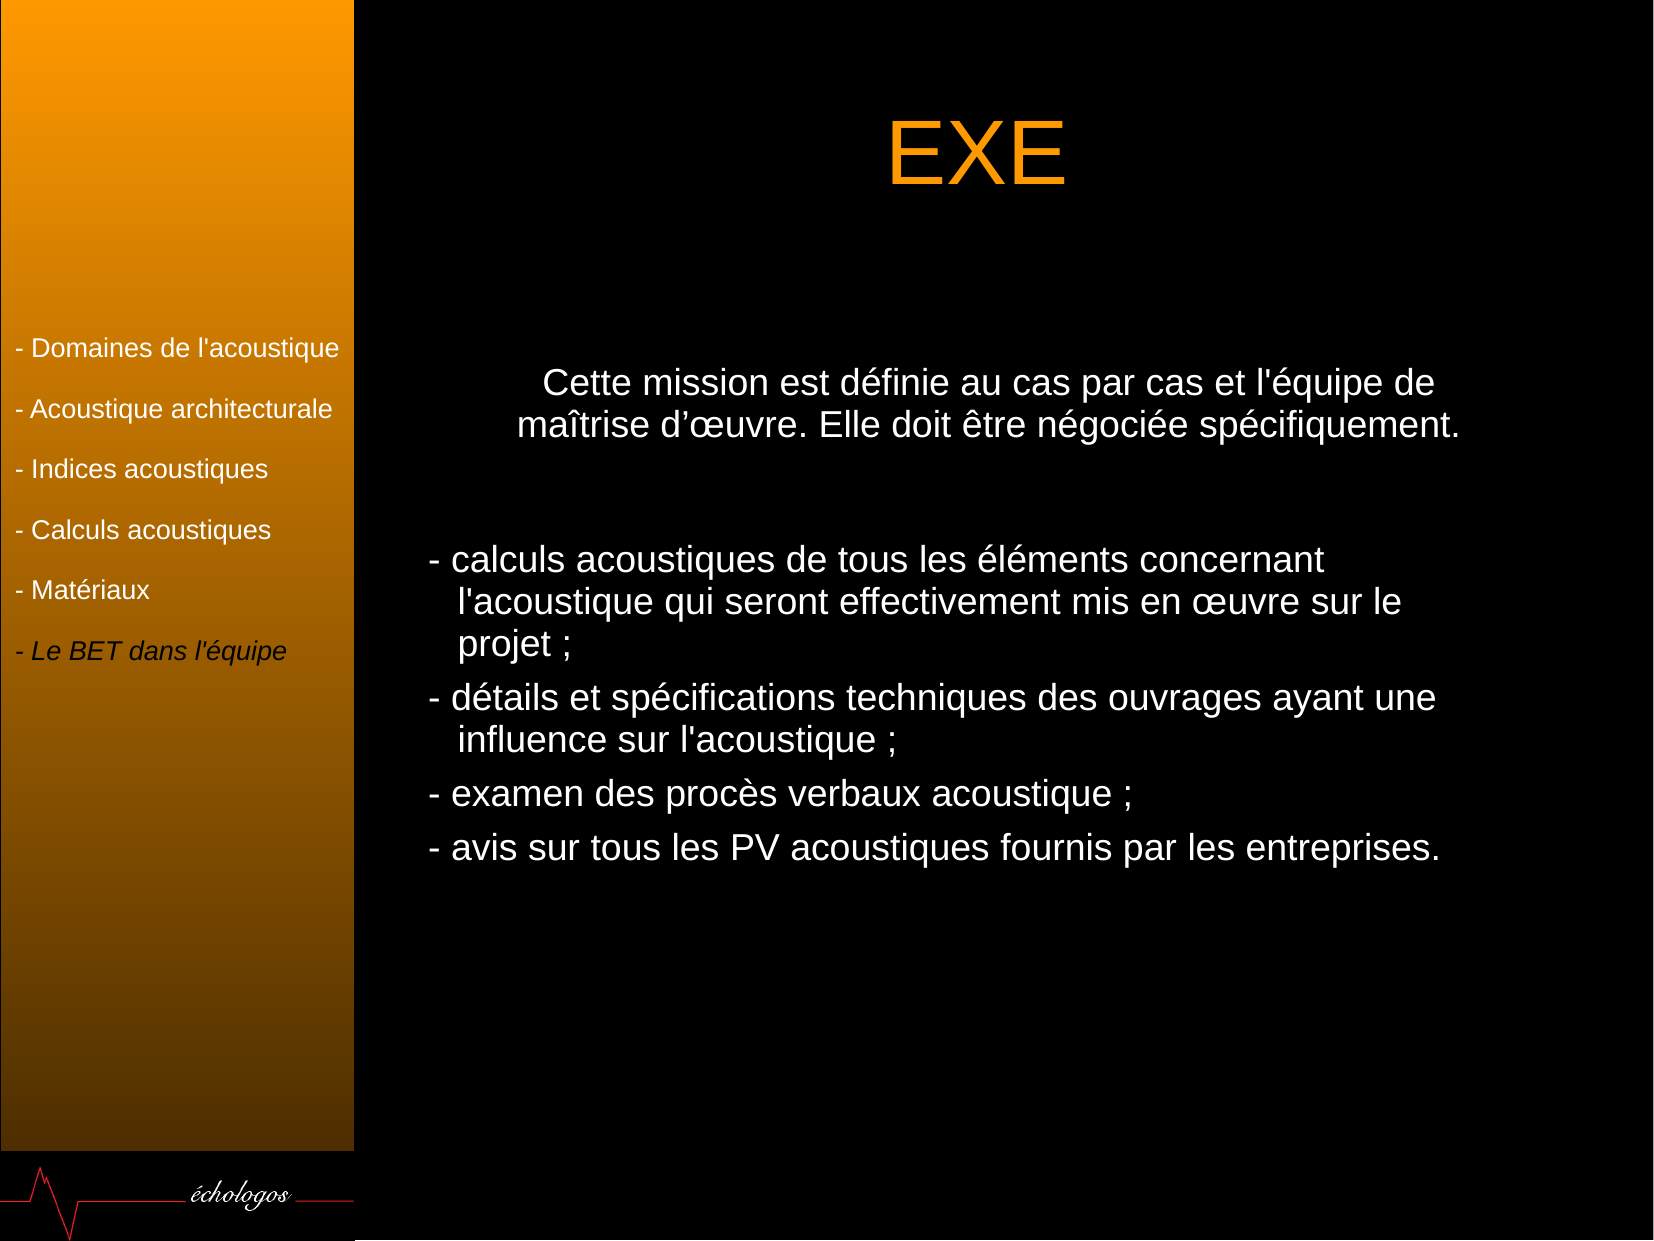

# EXE
- Domaines de l'acoustique
- Acoustique architecturale
- Indices acoustiques
- Calculs acoustiques
- Matériaux
- Le BET dans l'équipe
Cette mission est définie au cas par cas et l'équipe de maîtrise d’œuvre. Elle doit être négociée spécifiquement.
- calculs acoustiques de tous les éléments concernant l'acoustique qui seront effectivement mis en œuvre sur le projet ;
- détails et spécifications techniques des ouvrages ayant une influence sur l'acoustique ;
- examen des procès verbaux acoustique ;
- avis sur tous les PV acoustiques fournis par les entreprises.